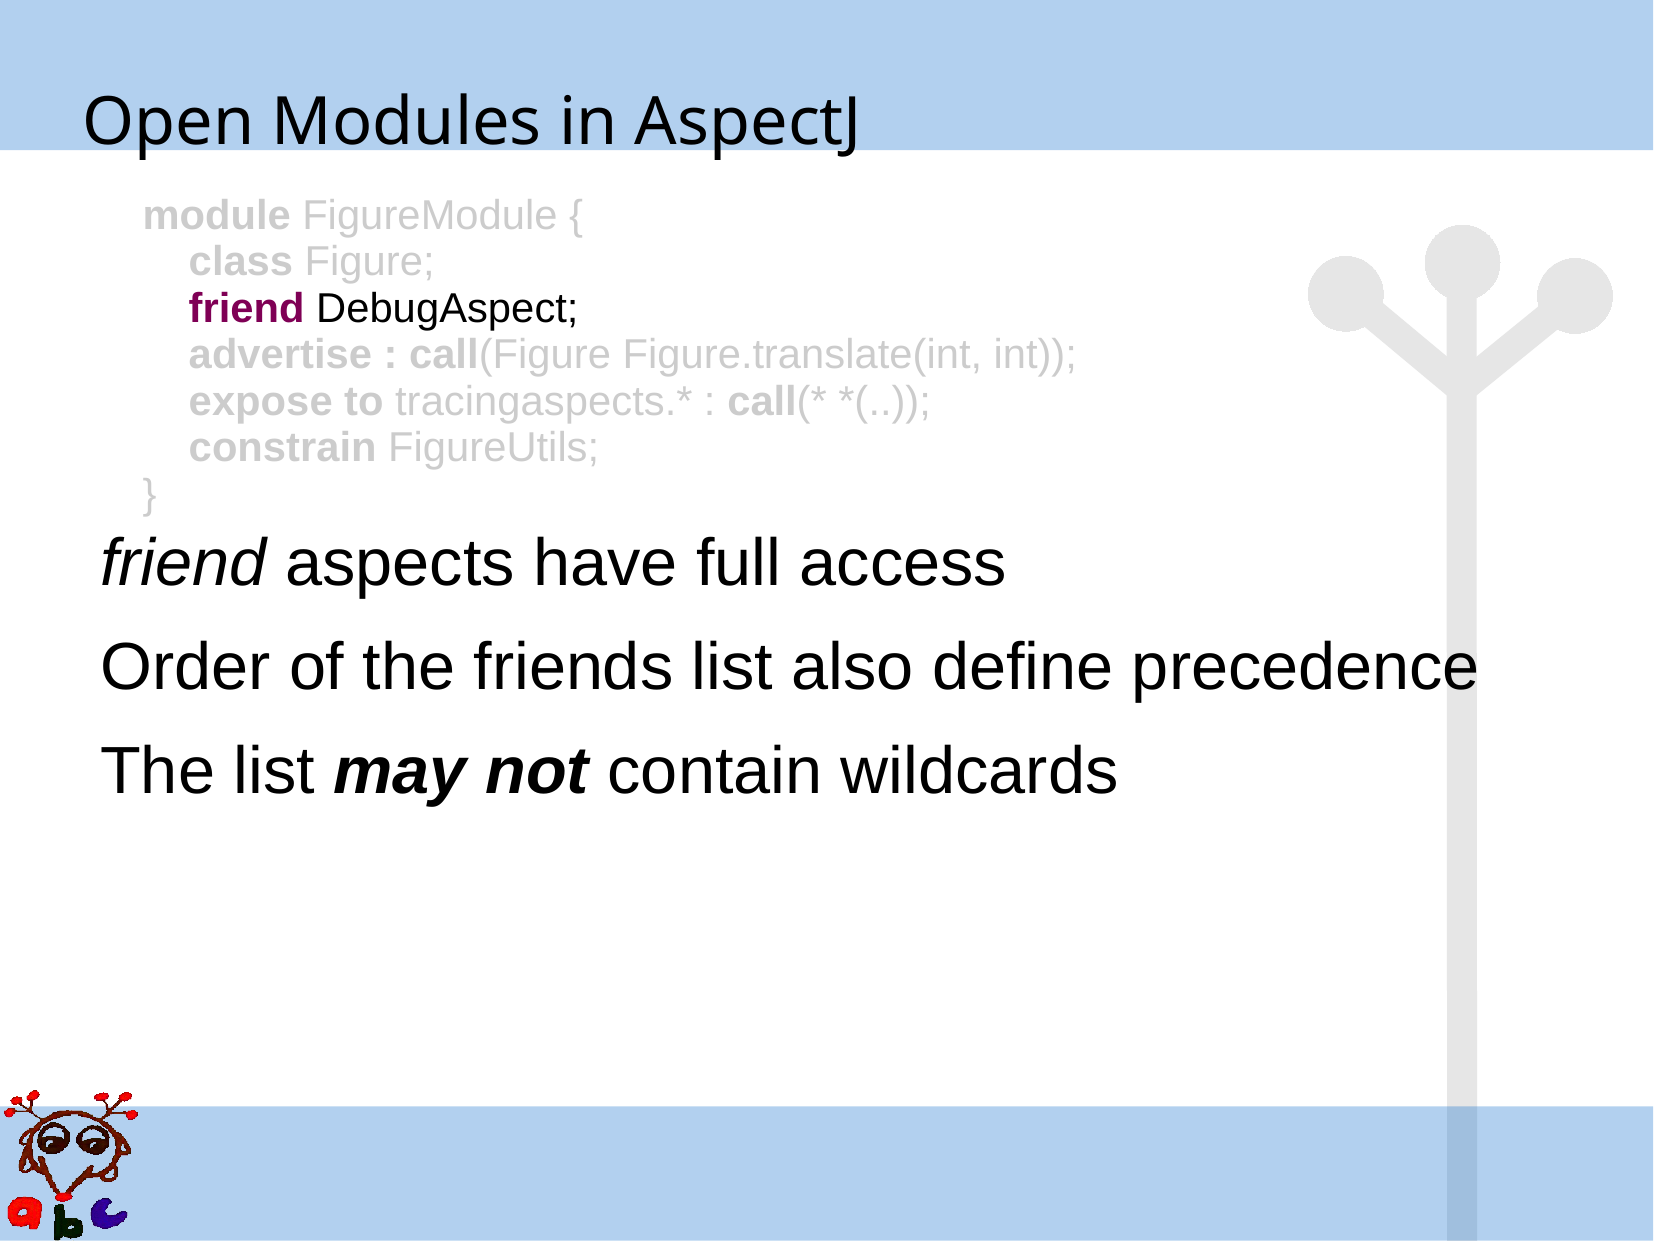

# Open Modules in AspectJ
module FigureModule {
 class Figure;
 friend DebugAspect;
 advertise : call(Figure Figure.translate(int, int));
 expose to tracingaspects.* : call(* *(..));
 constrain FigureUtils;
}
friend aspects have full access
Order of the friends list also define precedence
The list may not contain wildcards